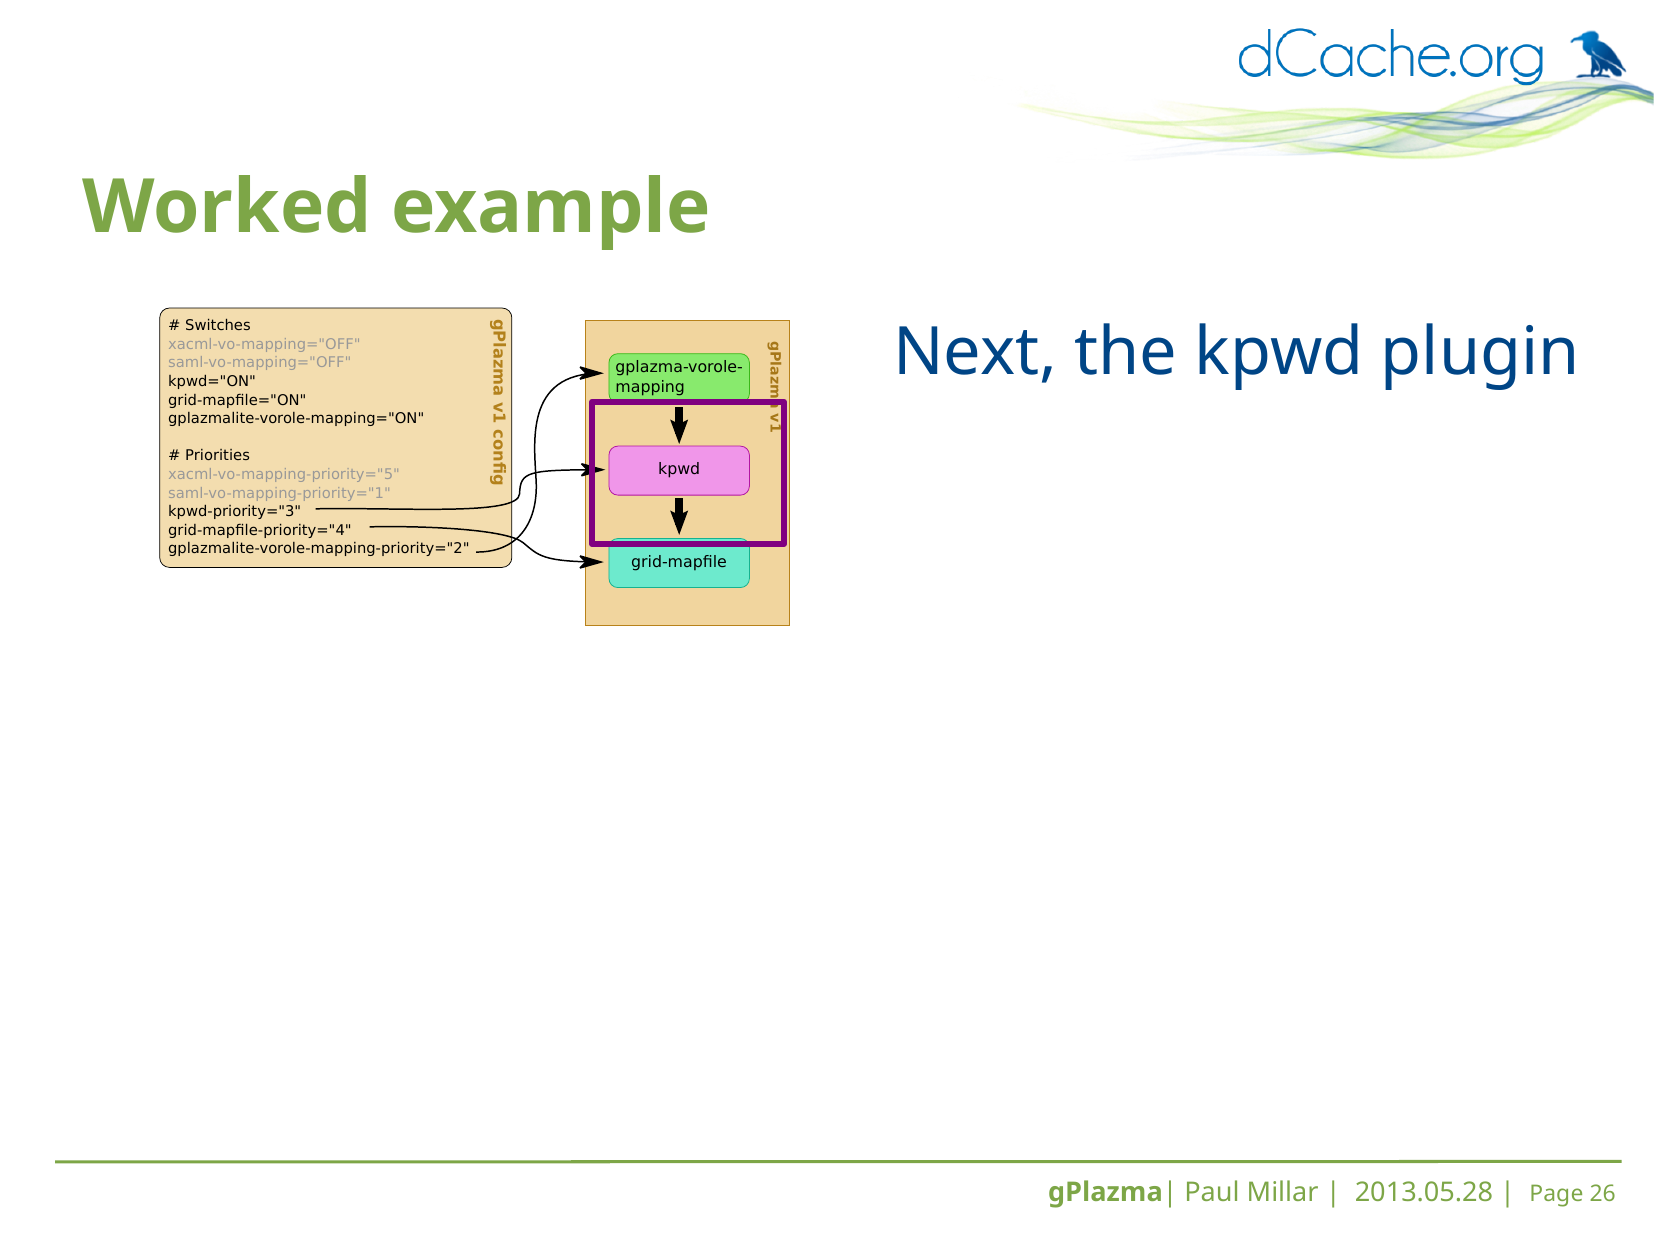

# Worked example
Next, the kpwd plugin
26